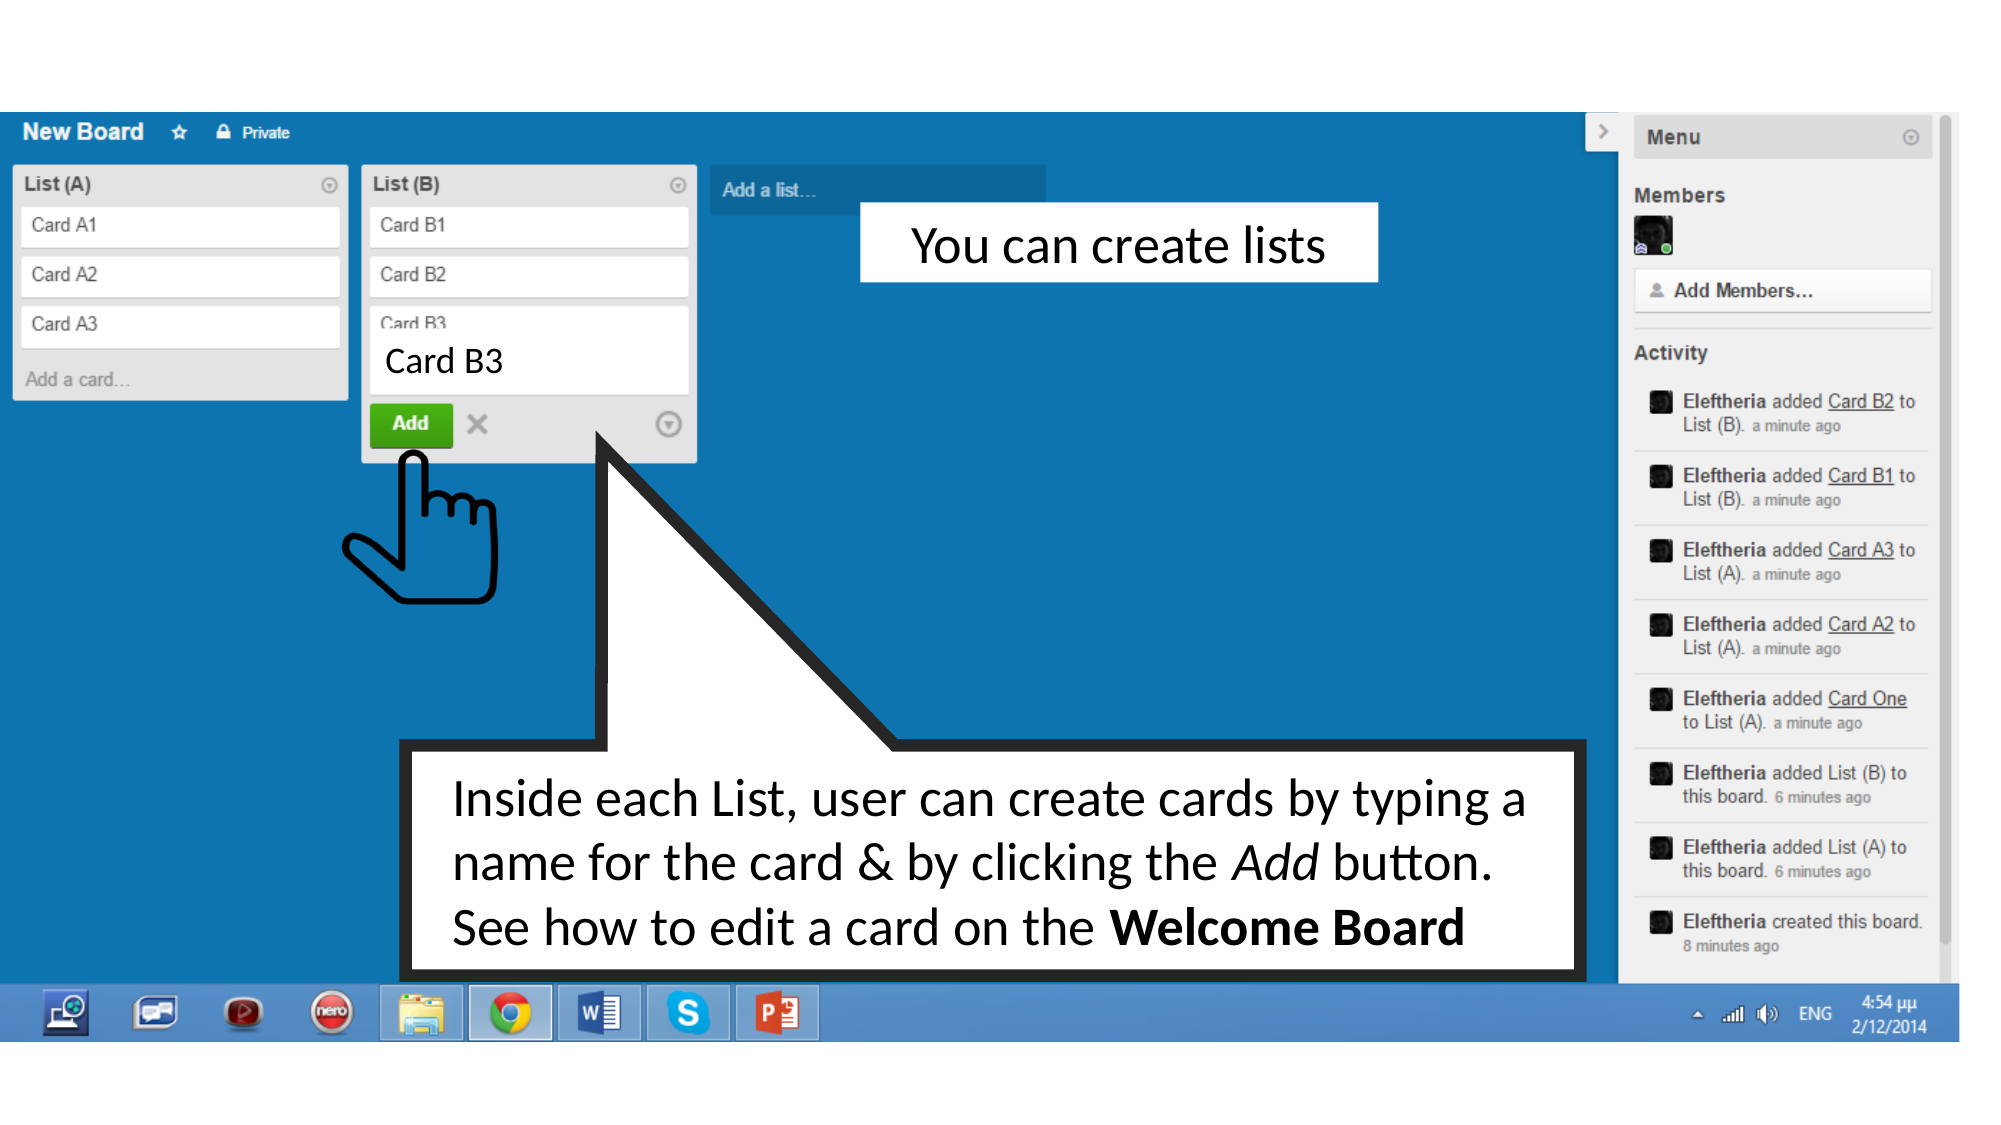

You can create lists
Card B3
Inside each List, user can create cards by typing a name for the card & by clicking the Add button.
See how to edit a card on the Welcome Board